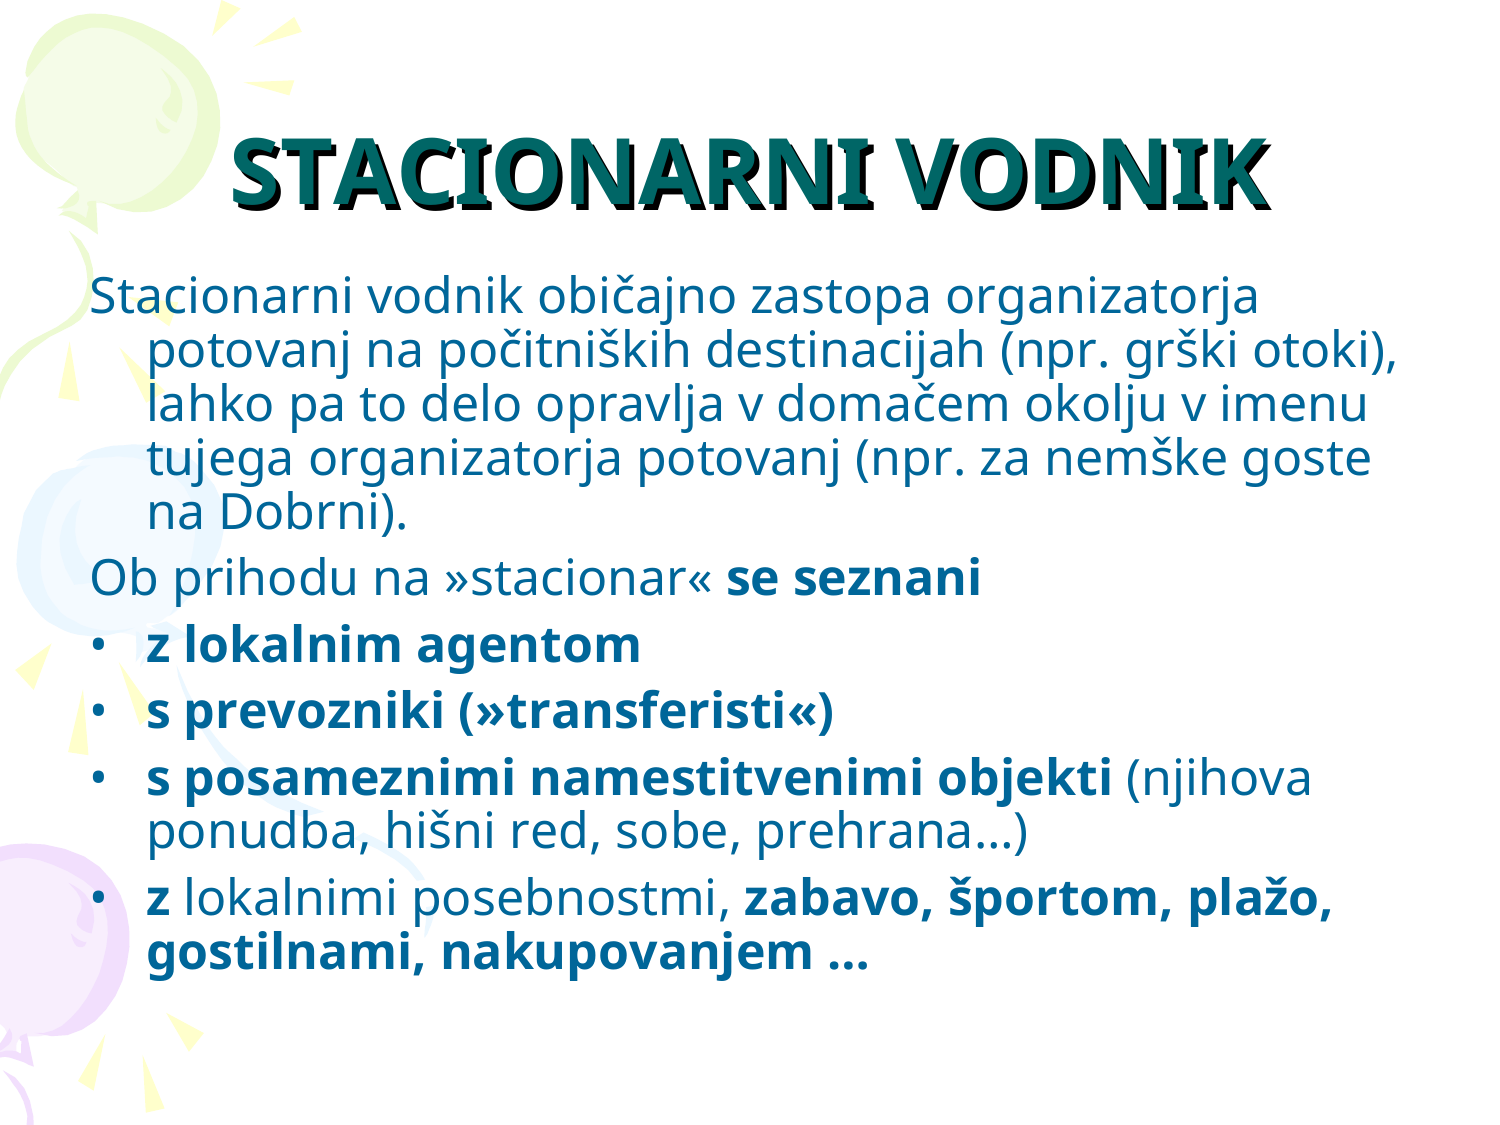

# STACIONARNI VODNIK
Stacionarni vodnik običajno zastopa organizatorja potovanj na počitniških destinacijah (npr. grški otoki), lahko pa to delo opravlja v domačem okolju v imenu tujega organizatorja potovanj (npr. za nemške goste na Dobrni).
Ob prihodu na »stacionar« se seznani
z lokalnim agentom
s prevozniki (»transferisti«)
s posameznimi namestitvenimi objekti (njihova ponudba, hišni red, sobe, prehrana…)
z lokalnimi posebnostmi, zabavo, športom, plažo, gostilnami, nakupovanjem …